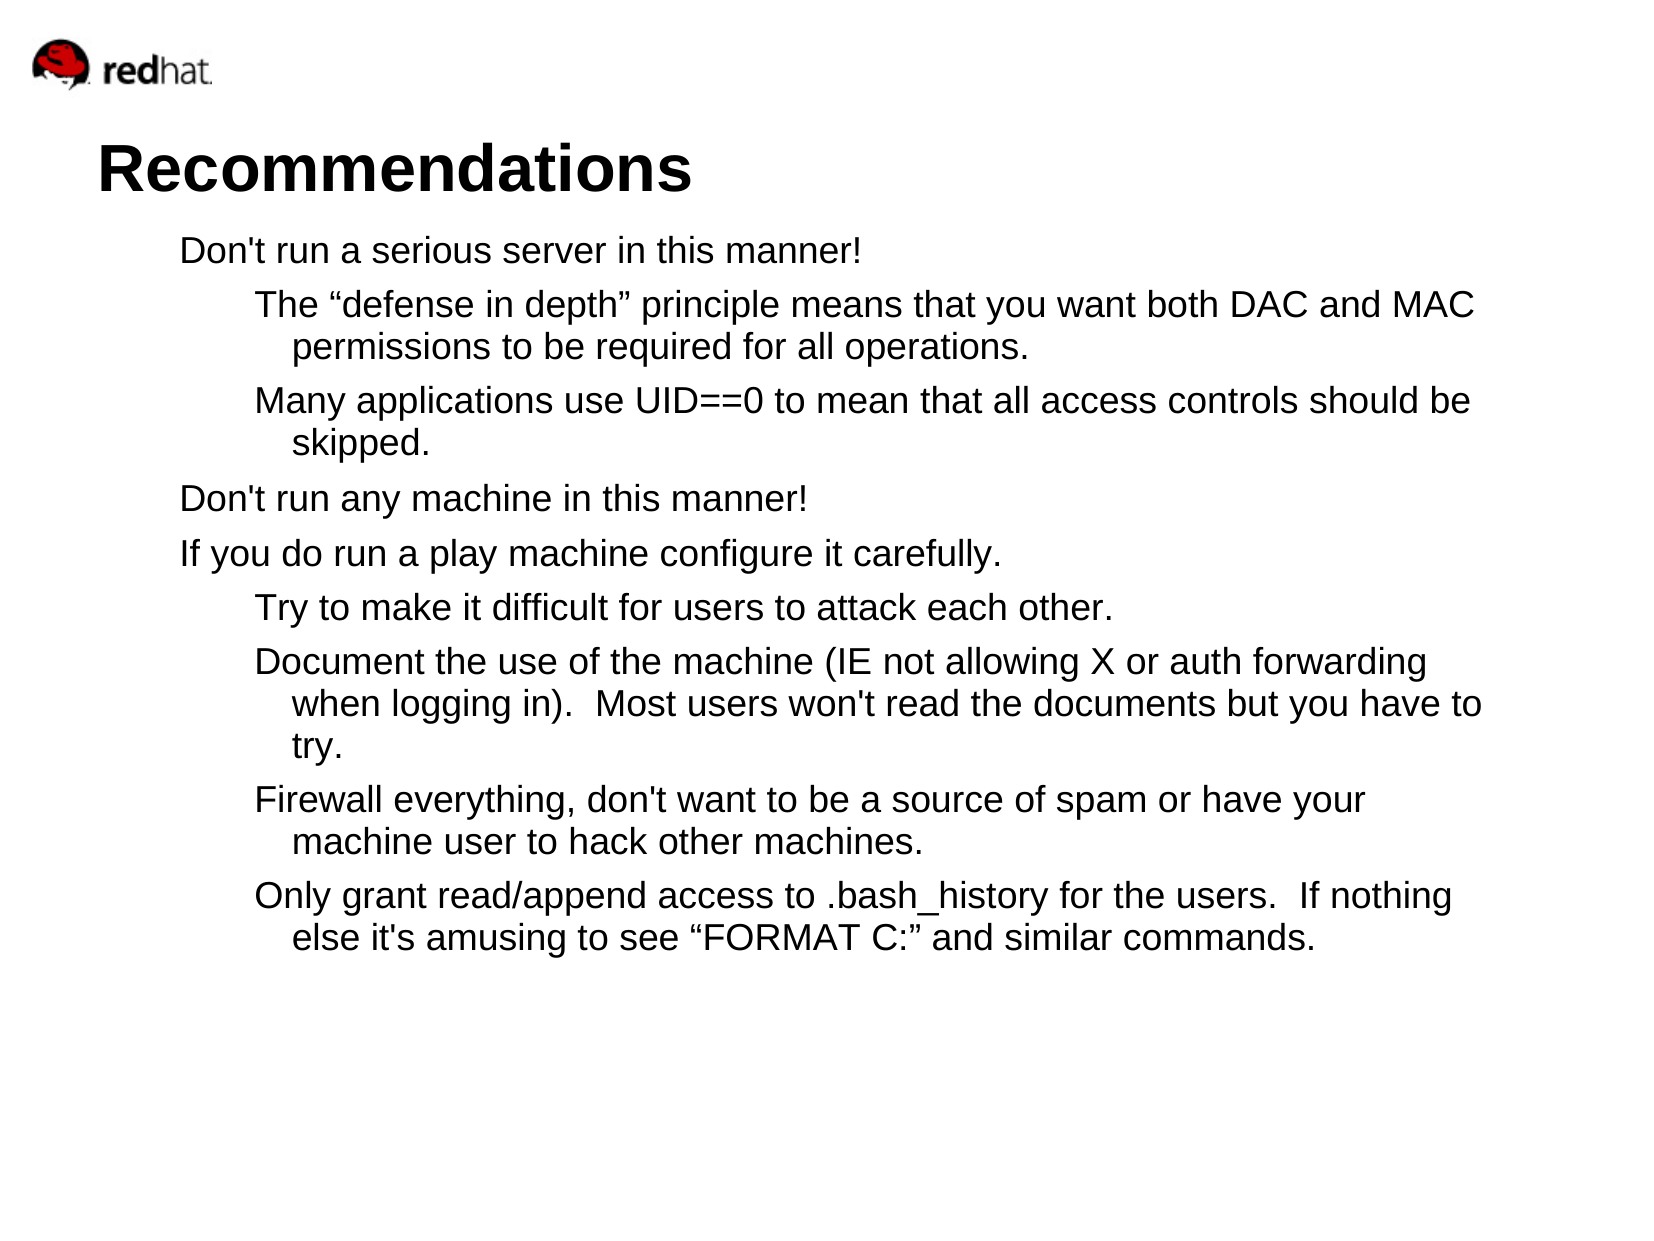

# Recommendations
Don't run a serious server in this manner!
The “defense in depth” principle means that you want both DAC and MAC permissions to be required for all operations.
Many applications use UID==0 to mean that all access controls should be skipped.
Don't run any machine in this manner!
If you do run a play machine configure it carefully.
Try to make it difficult for users to attack each other.
Document the use of the machine (IE not allowing X or auth forwarding when logging in). Most users won't read the documents but you have to try.
Firewall everything, don't want to be a source of spam or have your machine user to hack other machines.
Only grant read/append access to .bash_history for the users. If nothing else it's amusing to see “FORMAT C:” and similar commands.